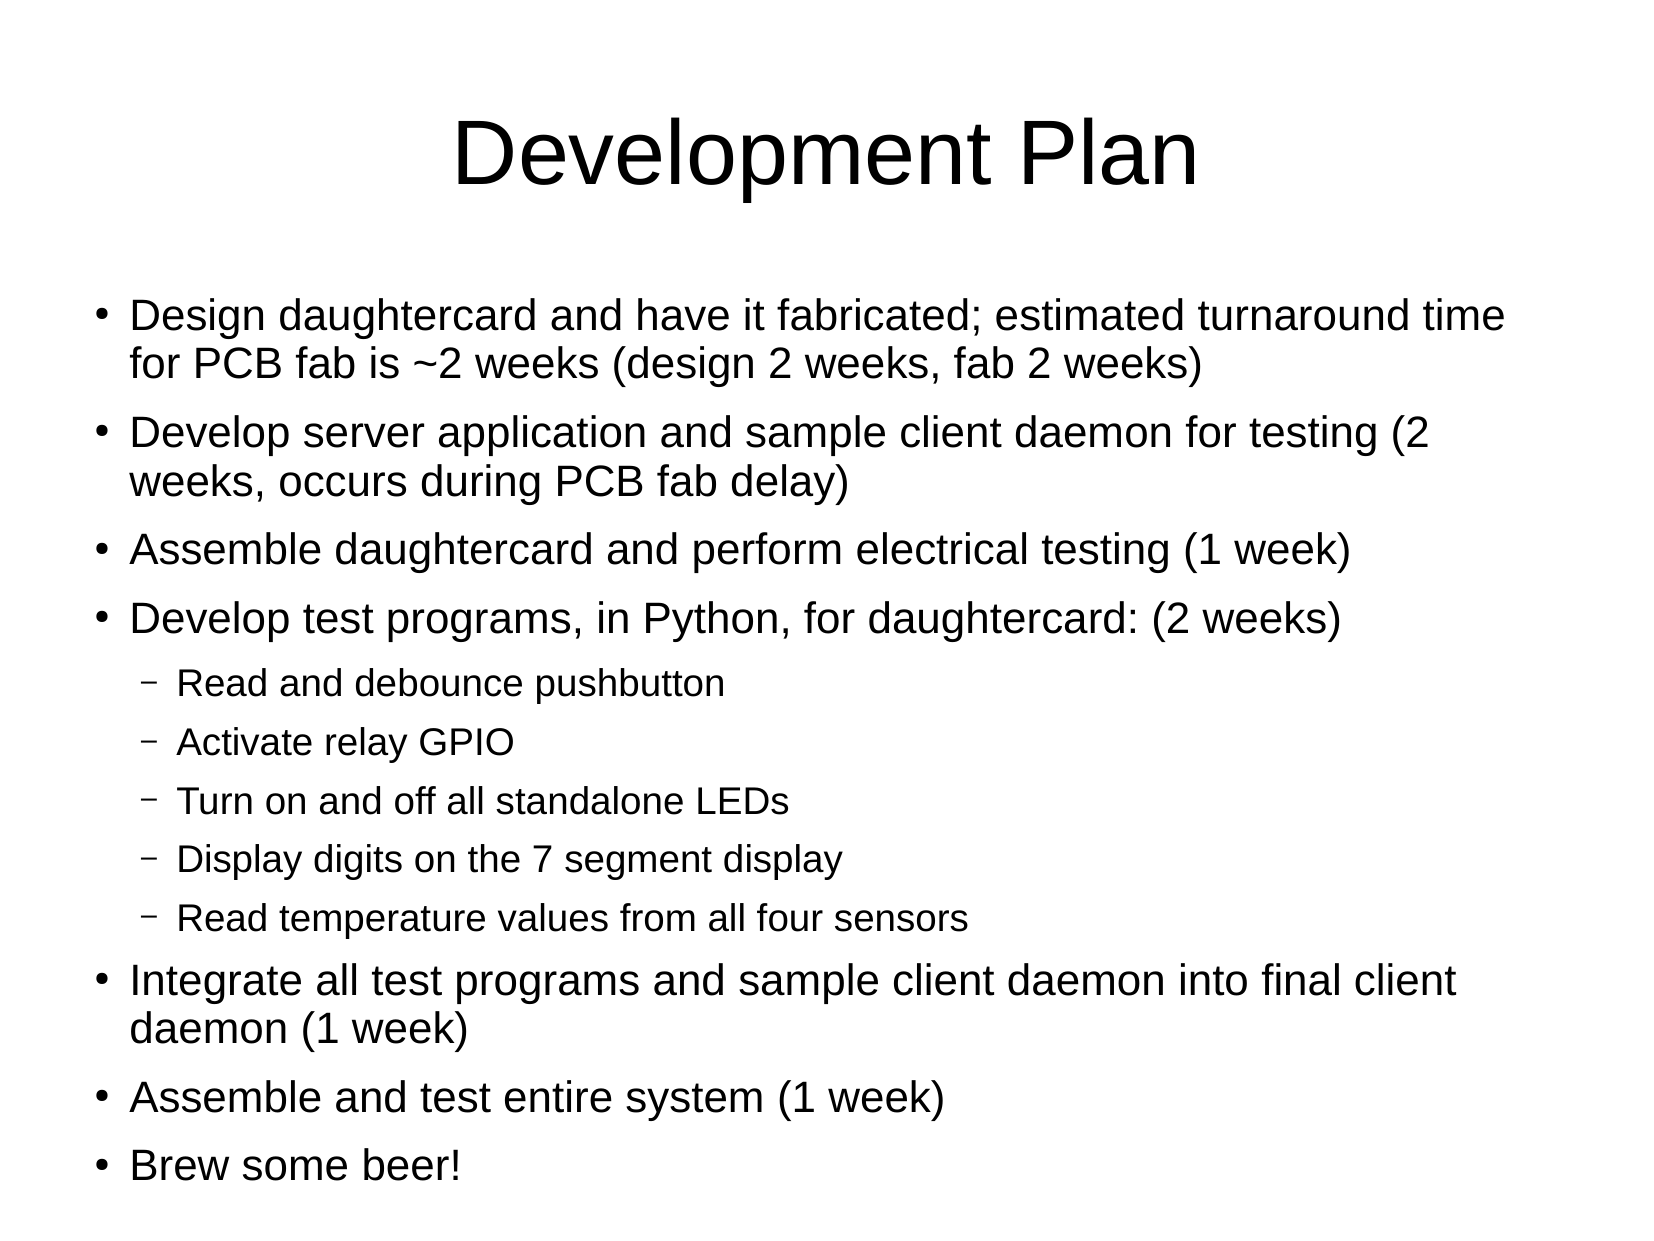

# Development Plan
Design daughtercard and have it fabricated; estimated turnaround time for PCB fab is ~2 weeks (design 2 weeks, fab 2 weeks)
Develop server application and sample client daemon for testing (2 weeks, occurs during PCB fab delay)
Assemble daughtercard and perform electrical testing (1 week)
Develop test programs, in Python, for daughtercard: (2 weeks)
Read and debounce pushbutton
Activate relay GPIO
Turn on and off all standalone LEDs
Display digits on the 7 segment display
Read temperature values from all four sensors
Integrate all test programs and sample client daemon into final client daemon (1 week)
Assemble and test entire system (1 week)
Brew some beer!